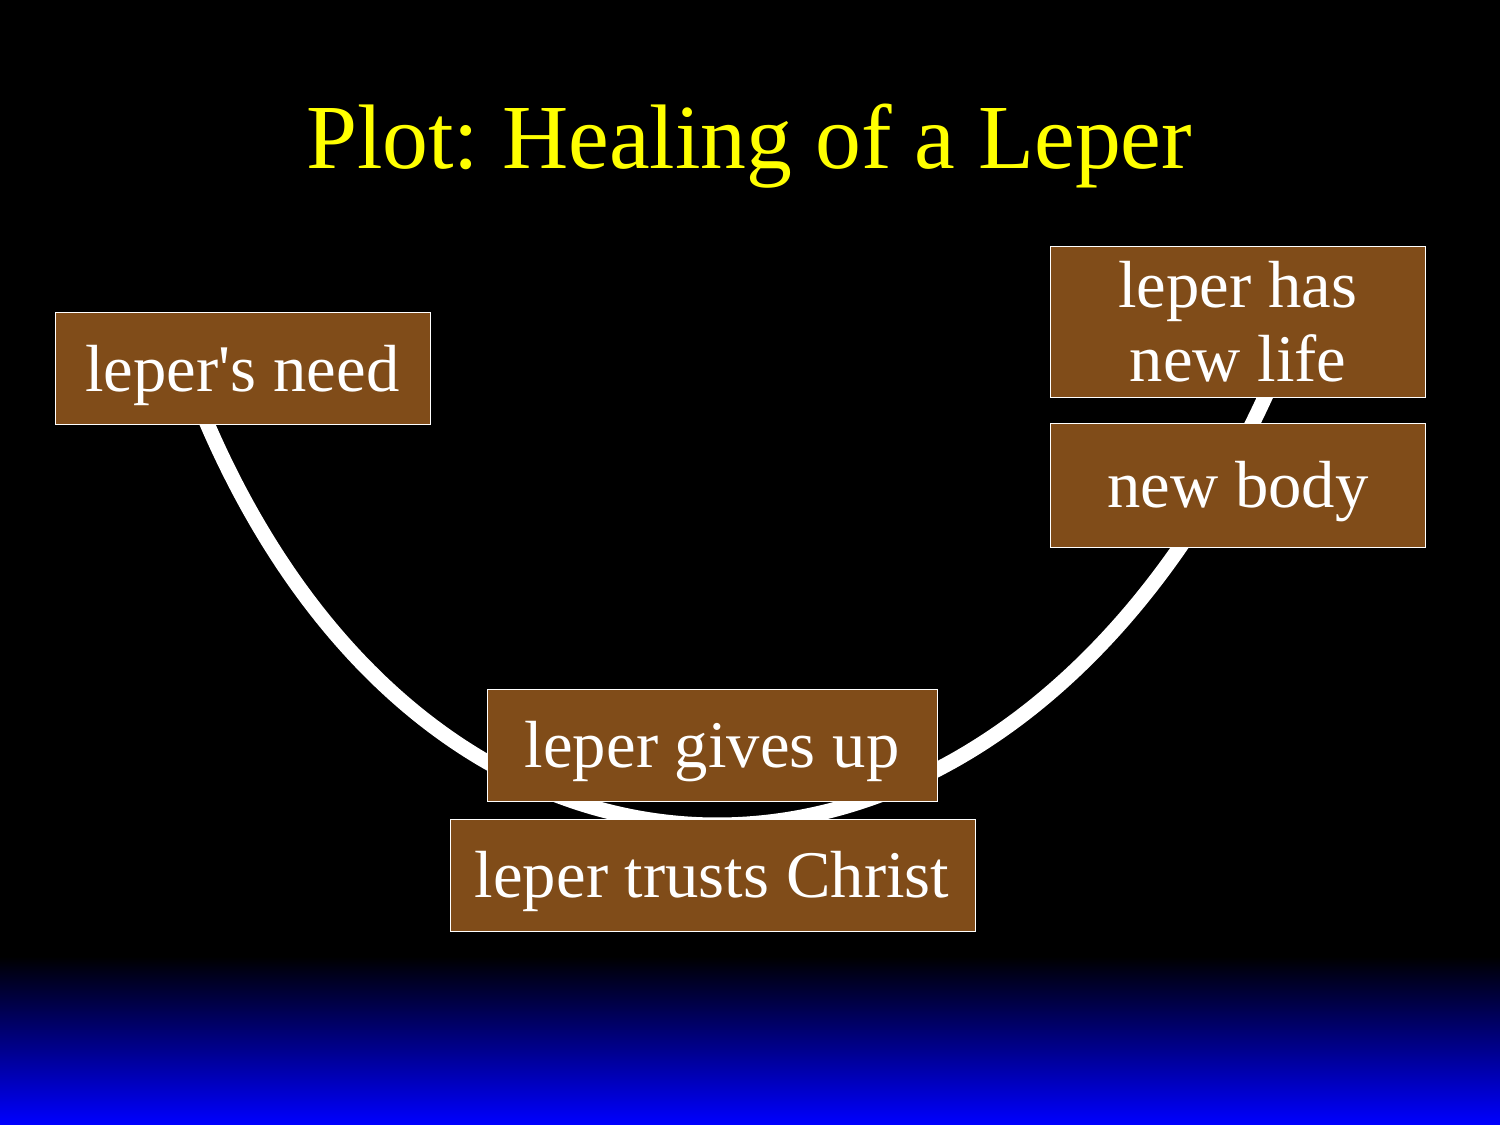

# Plot: Healing of a Leper
leper has
new life
leper's need
new body
leper gives up
leper trusts Christ